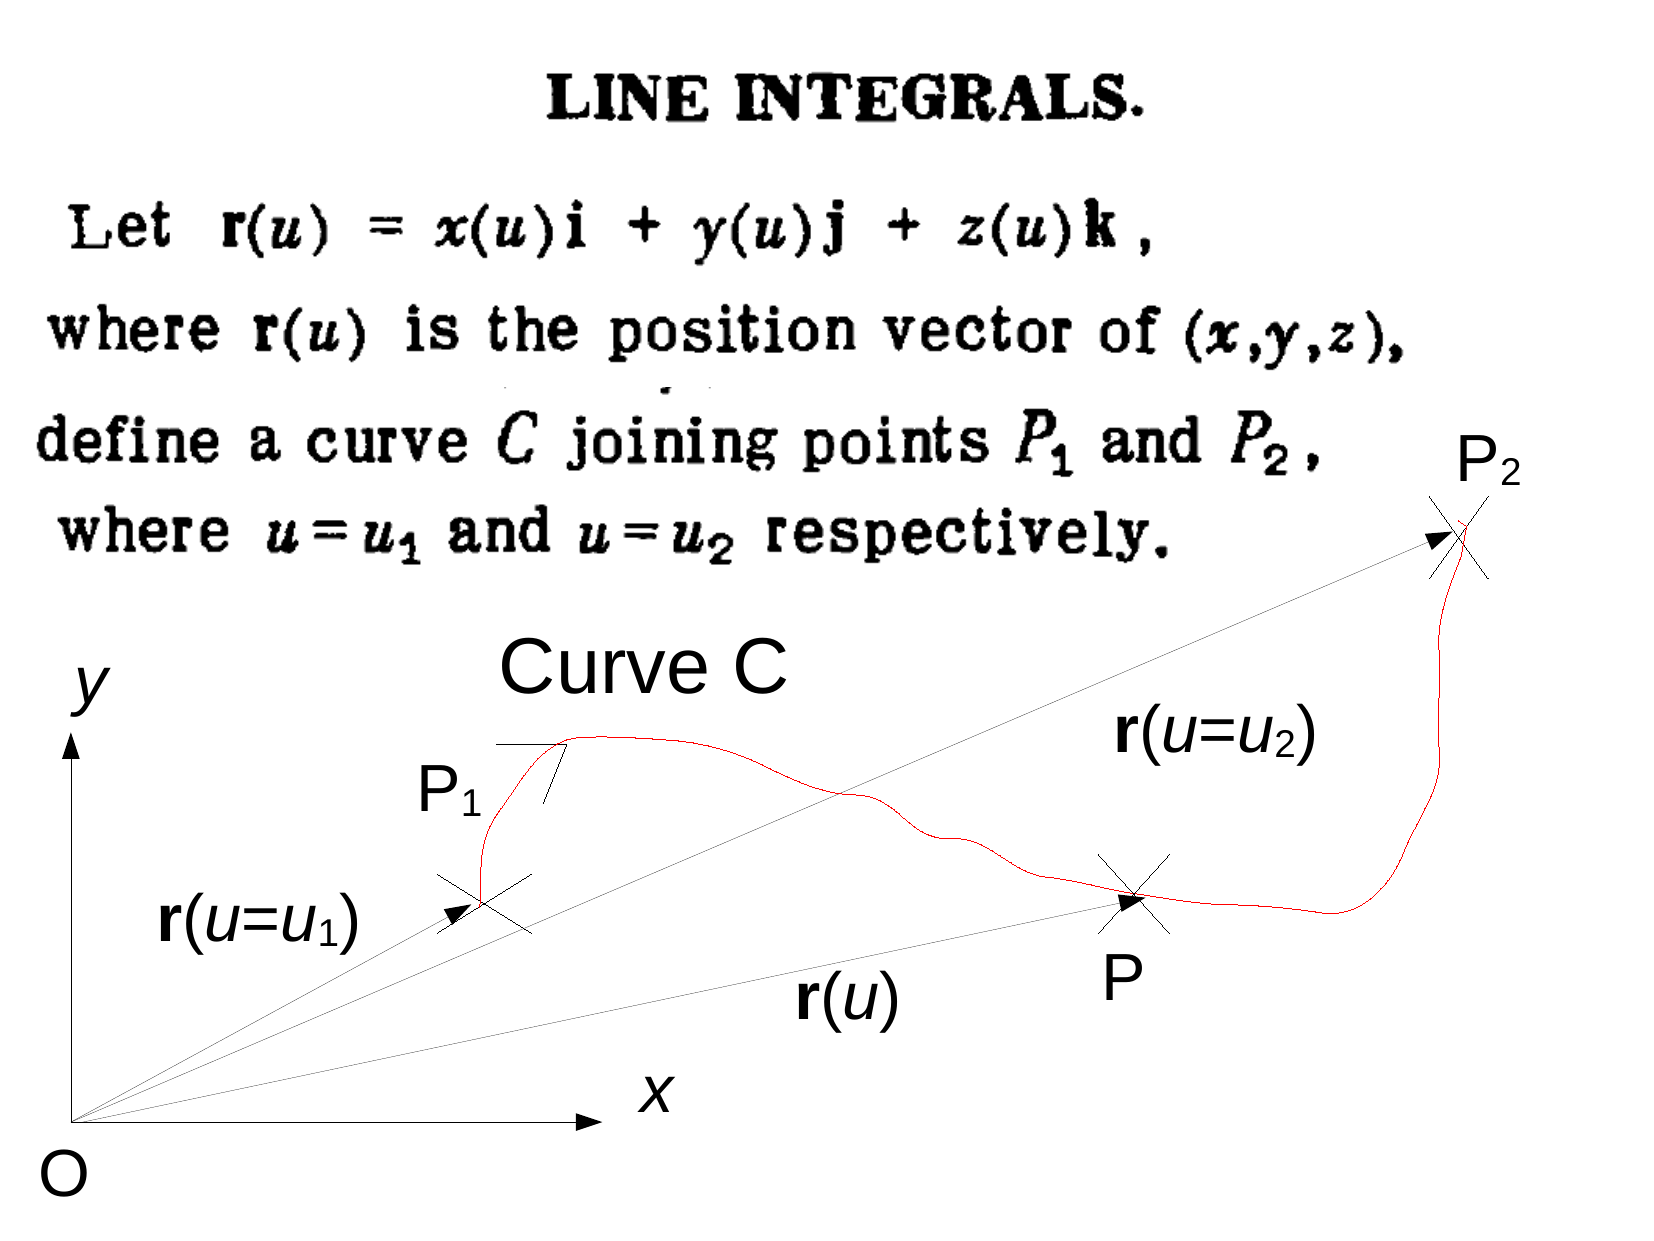

P2
Curve C
y
r(u=u2)
P1
r(u=u1)
P
r(u)
x
O